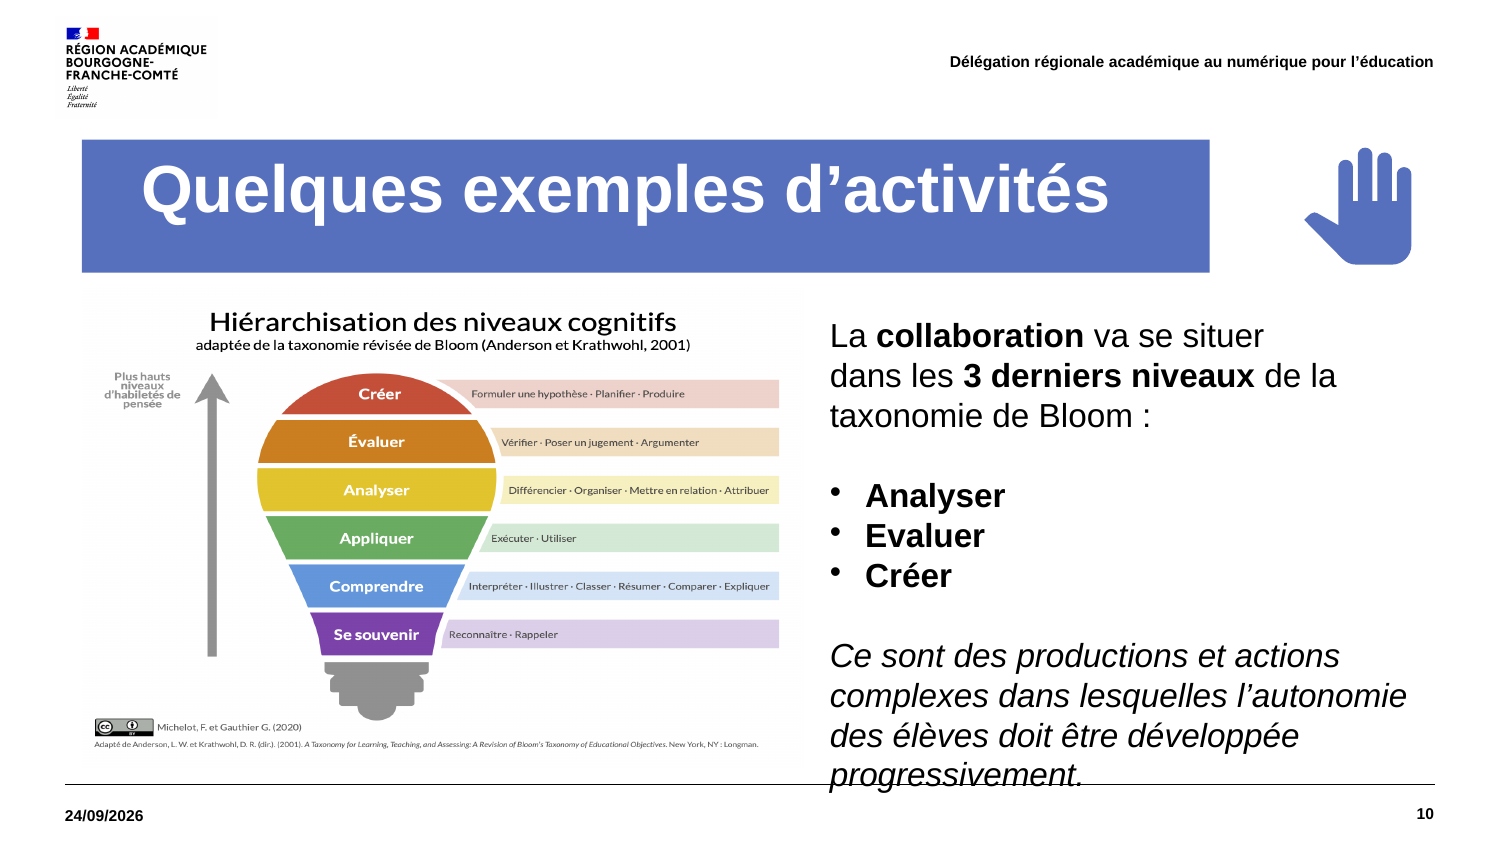

Délégation régionale académique au numérique pour l’éducation
Quelques exemples d’activités
La collaboration va se situer
dans les 3 derniers niveaux de la taxonomie de Bloom :
Analyser
Evaluer
Créer
Ce sont des productions et actions complexes dans lesquelles l’autonomie des élèves doit être développée progressivement.